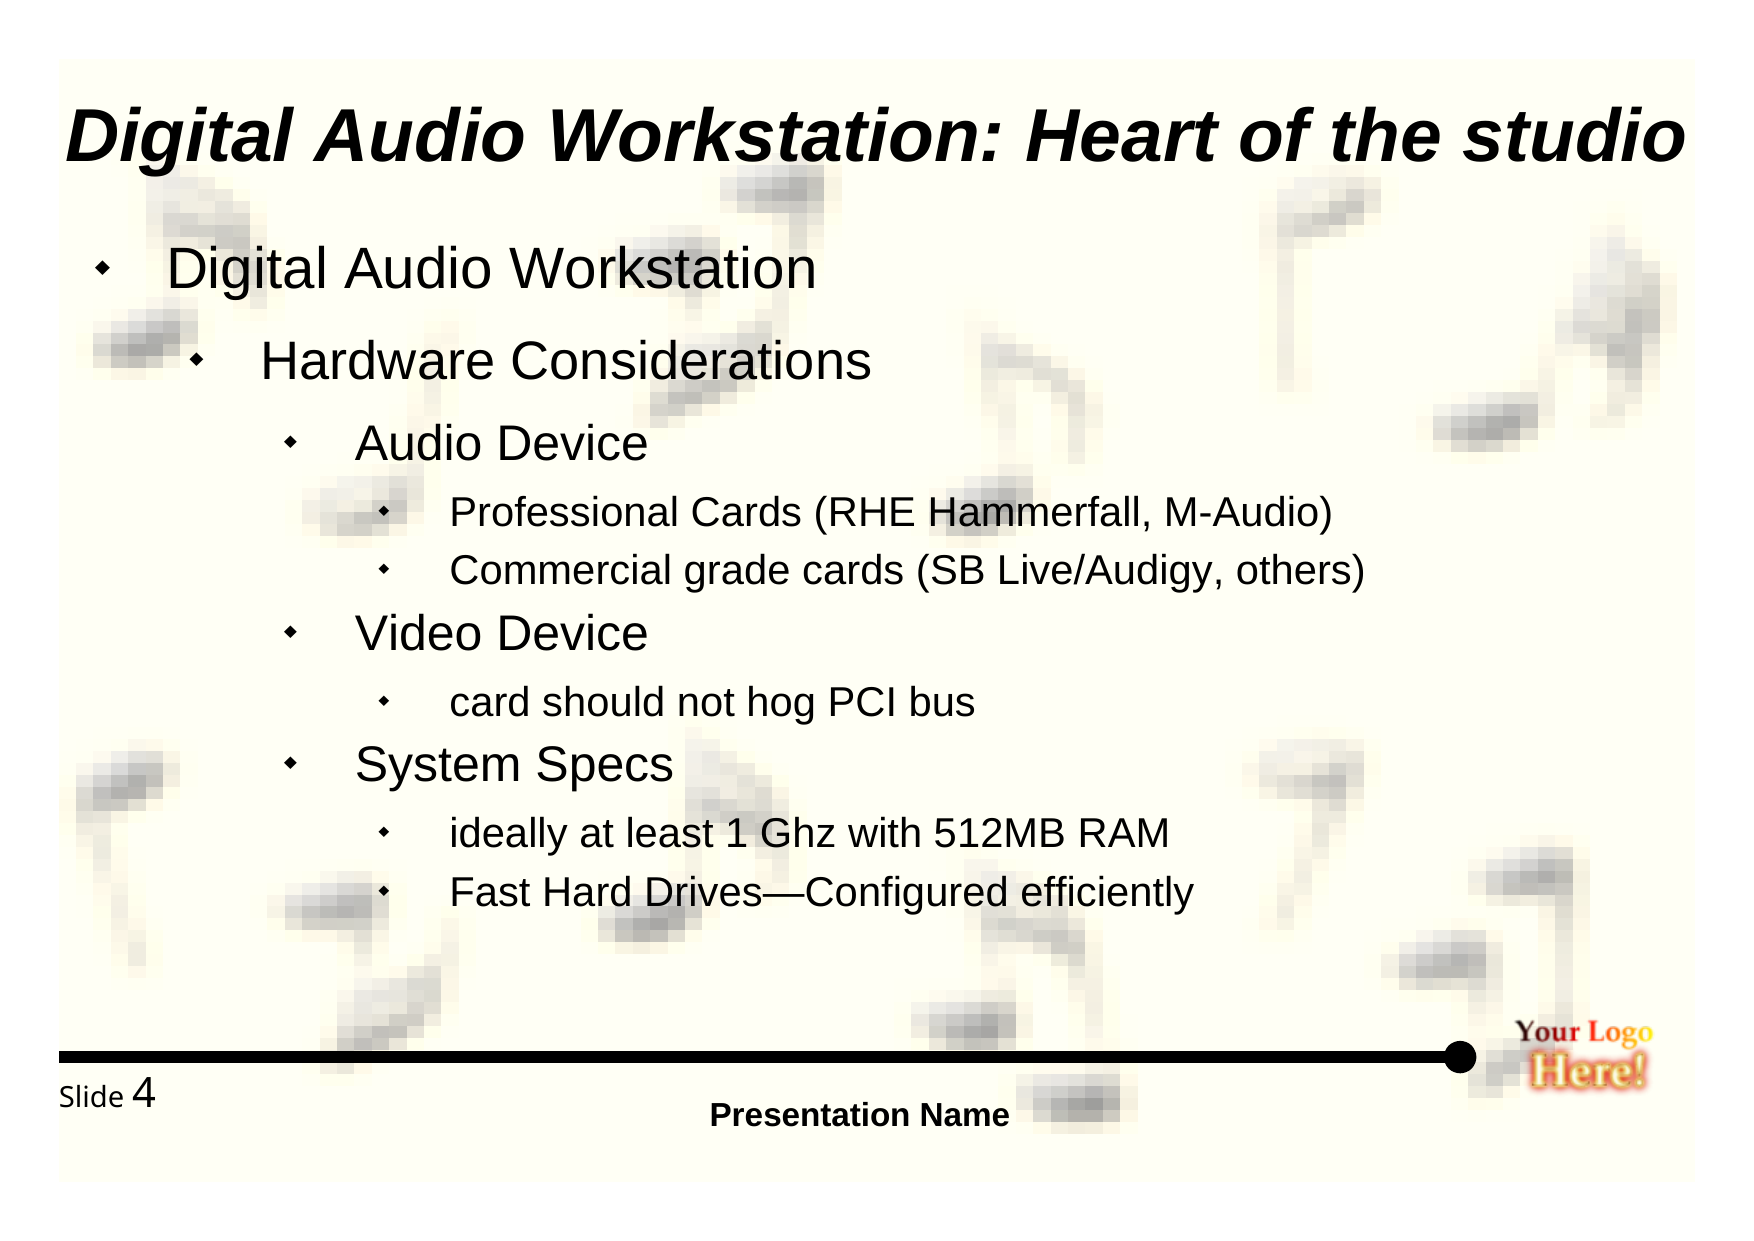

# Digital Audio Workstation: Heart of the studio
Digital Audio Workstation
Hardware Considerations
Audio Device
Professional Cards (RHE Hammerfall, M-Audio)
Commercial grade cards (SB Live/Audigy, others)
Video Device
card should not hog PCI bus
System Specs
ideally at least 1 Ghz with 512MB RAM
Fast Hard Drives—Configured efficiently